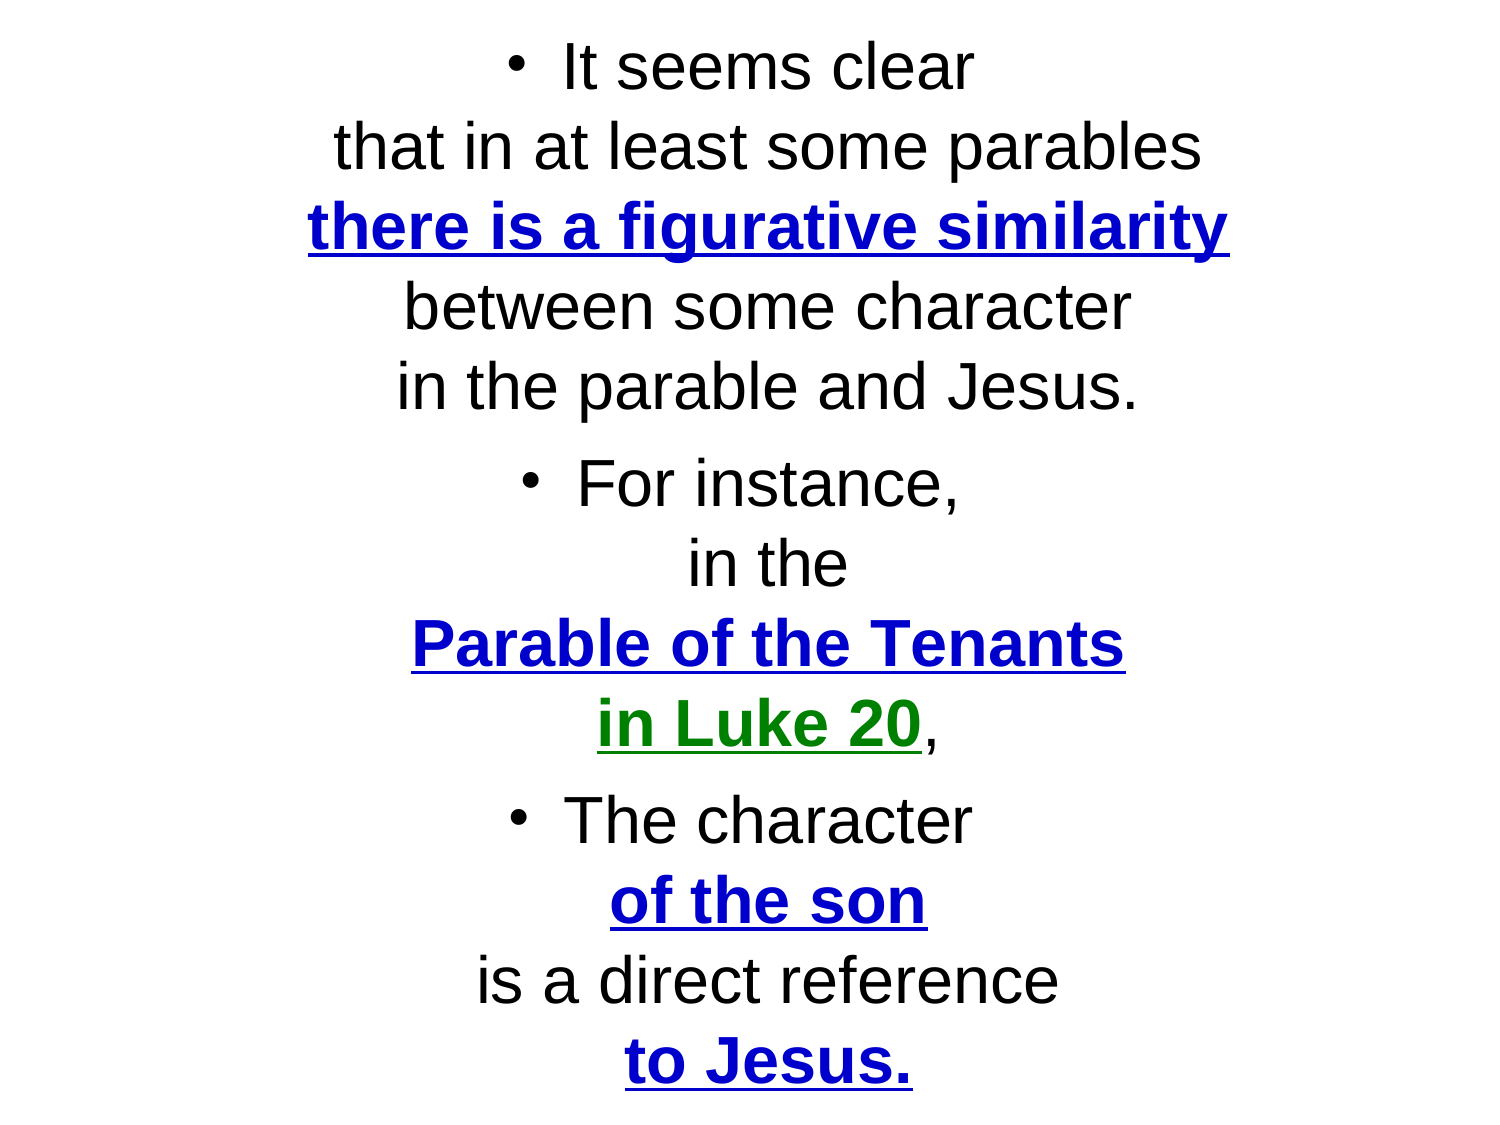

# It seems clear that in at least some parables there is a figurative similarity between some character in the parable and Jesus.
For instance,
in the
Parable of the Tenants
in Luke 20,
The character
of the son
is a direct reference
to Jesus.
35